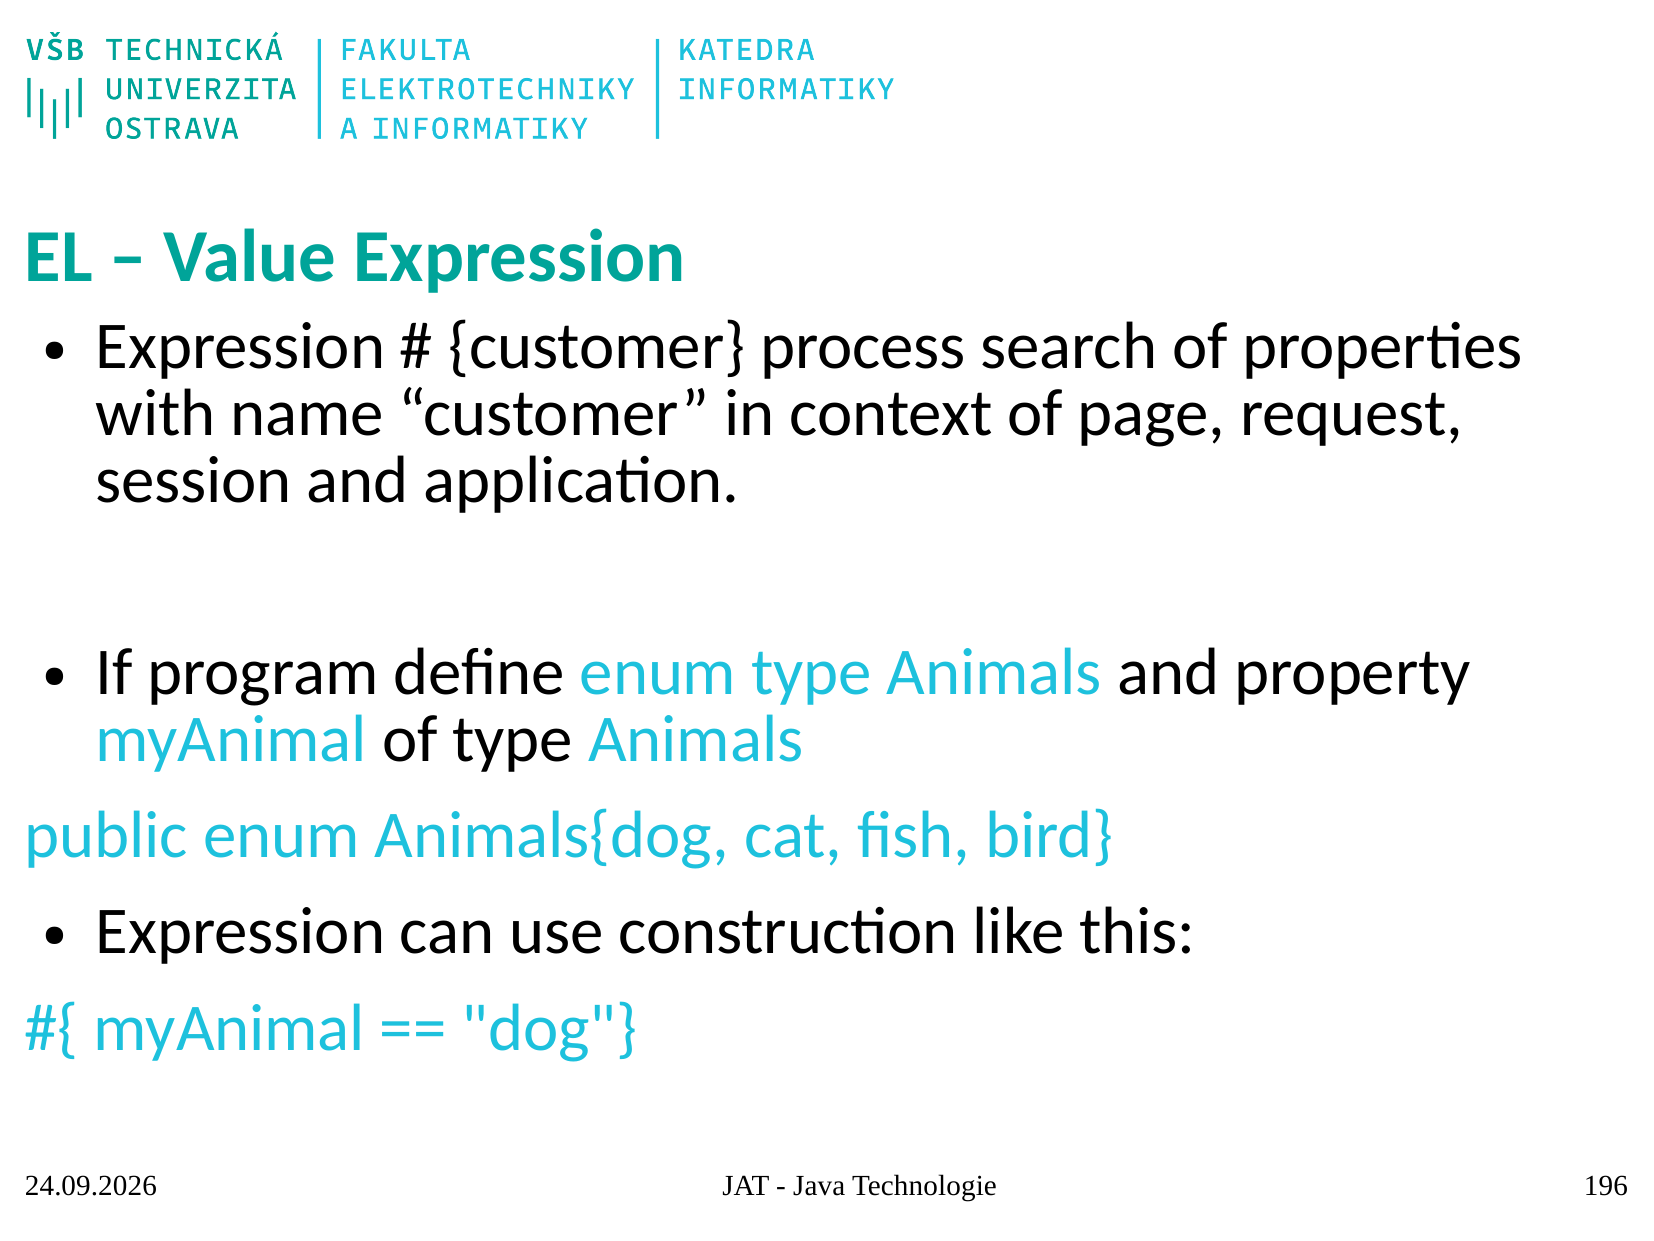

EL – Value Expression
# Expression # {customer} process search of properties with name “customer” in context of page, request, session and application.
If program define enum type Animals and property myAnimal of type Animals
public enum Animals{dog, cat, fish, bird}
Expression can use construction like this:
#{ myAnimal == "dog"}
JAT - Java Technologie
196